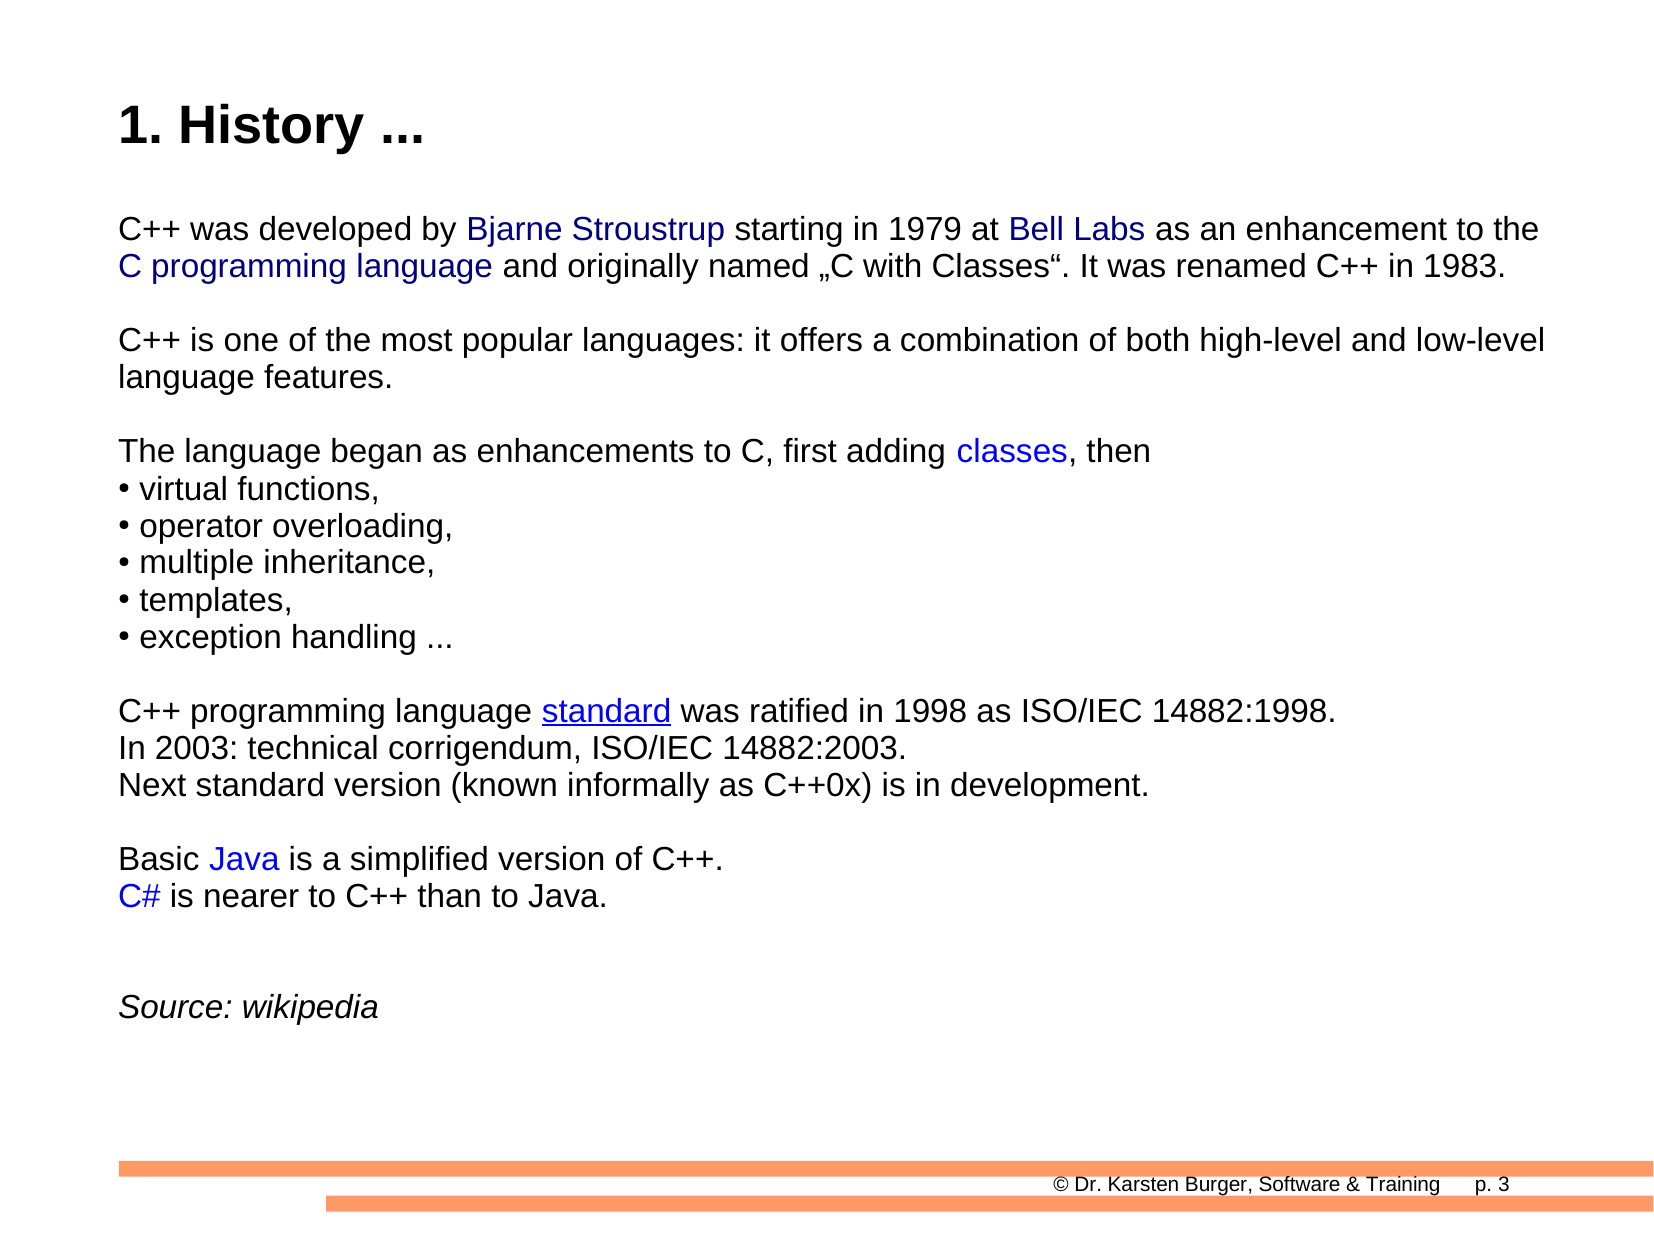

1. History ...
C++ was developed by Bjarne Stroustrup starting in 1979 at Bell Labs as an enhancement to the C programming language and originally named „C with Classes“. It was renamed C++ in 1983.
C++ is one of the most popular languages: it offers a combination of both high-level and low-level language features.
The language began as enhancements to C, first adding classes, then
 virtual functions,
 operator overloading,
 multiple inheritance,
 templates,
 exception handling ...
C++ programming language standard was ratified in 1998 as ISO/IEC 14882:1998.
In 2003: technical corrigendum, ISO/IEC 14882:2003.
Next standard version (known informally as C++0x) is in development.
Basic Java is a simplified version of C++.
C# is nearer to C++ than to Java.
Source: wikipedia